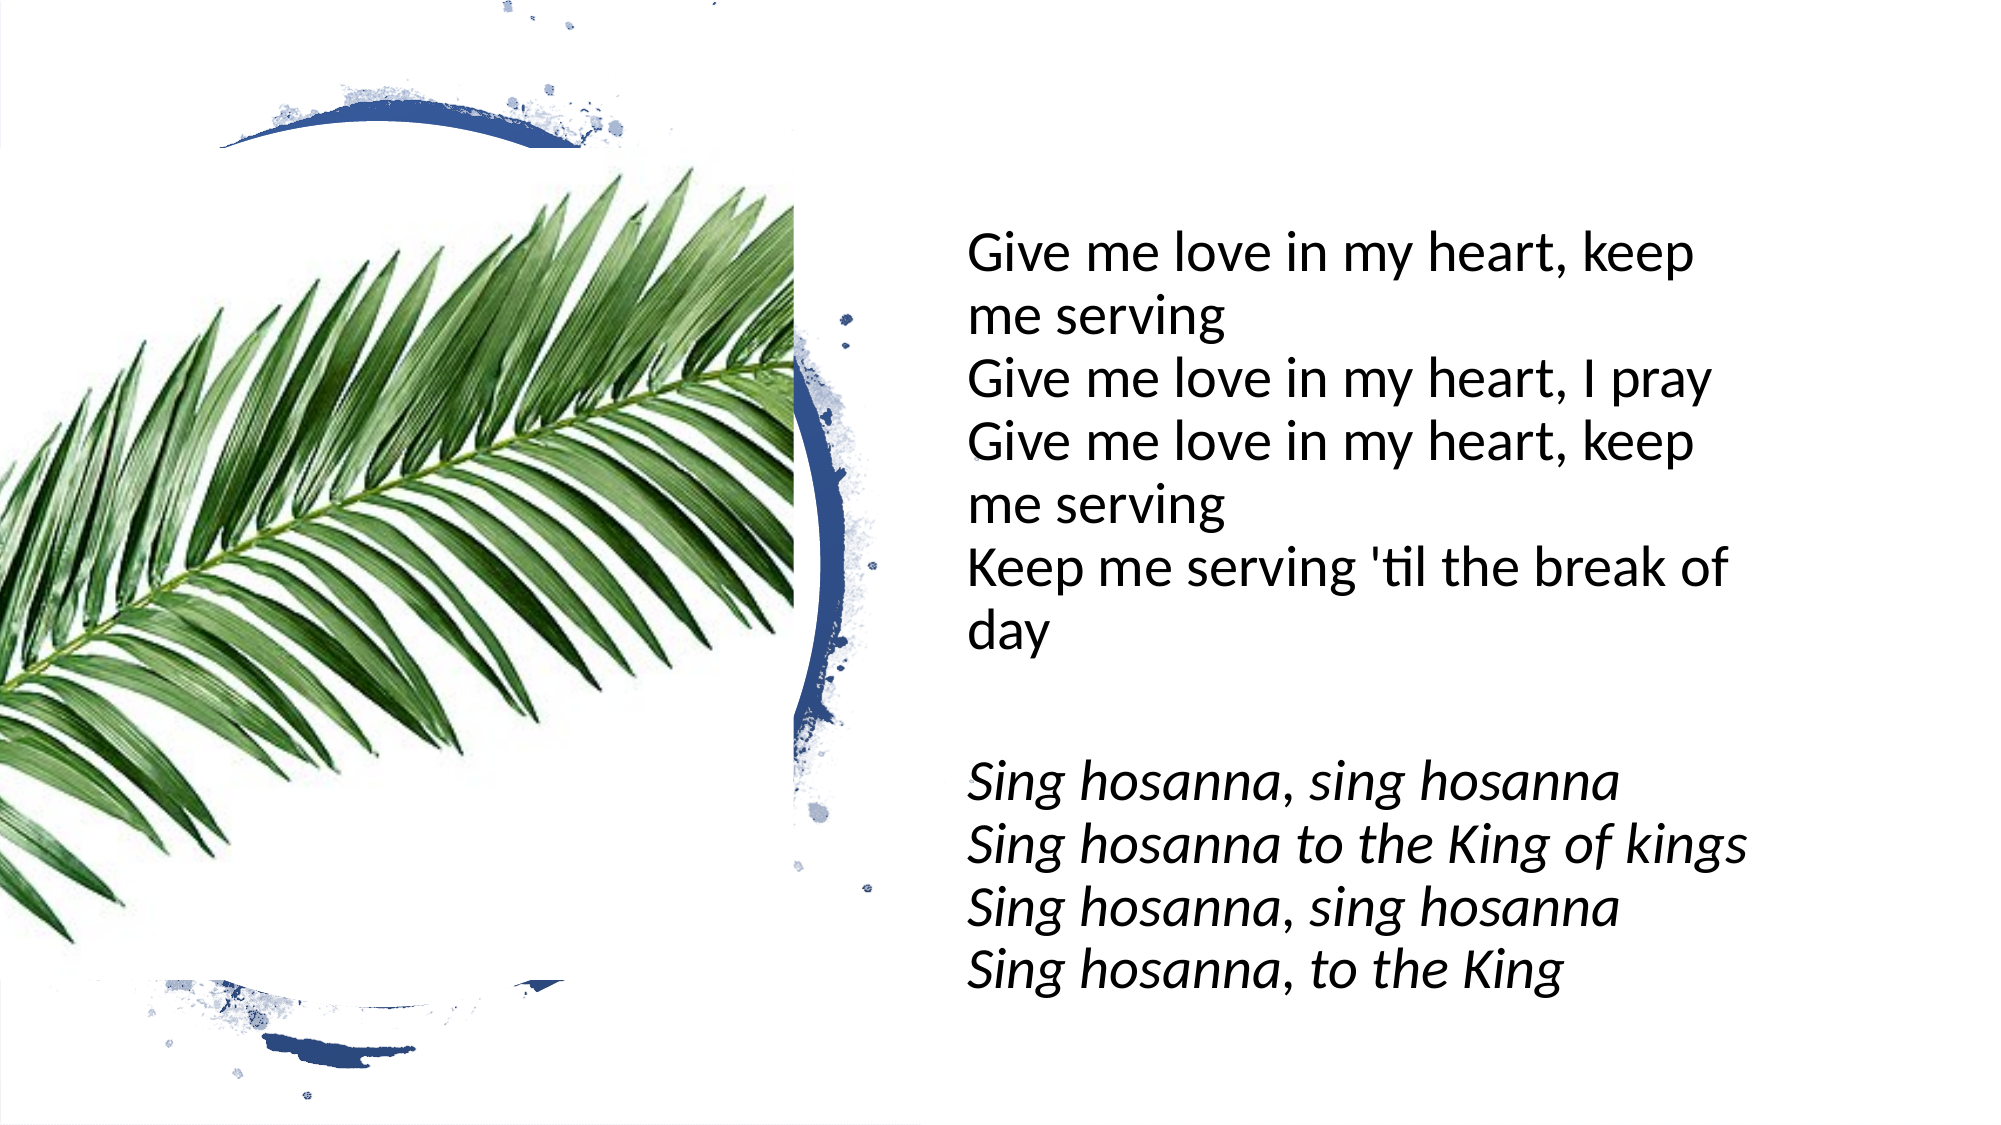

Give me love in my heart, keep me serving
Give me love in my heart, I pray
Give me love in my heart, keep me serving
Keep me serving 'til the break of day
Sing hosanna, sing hosanna
Sing hosanna to the King of kings
Sing hosanna, sing hosanna
Sing hosanna, to the King